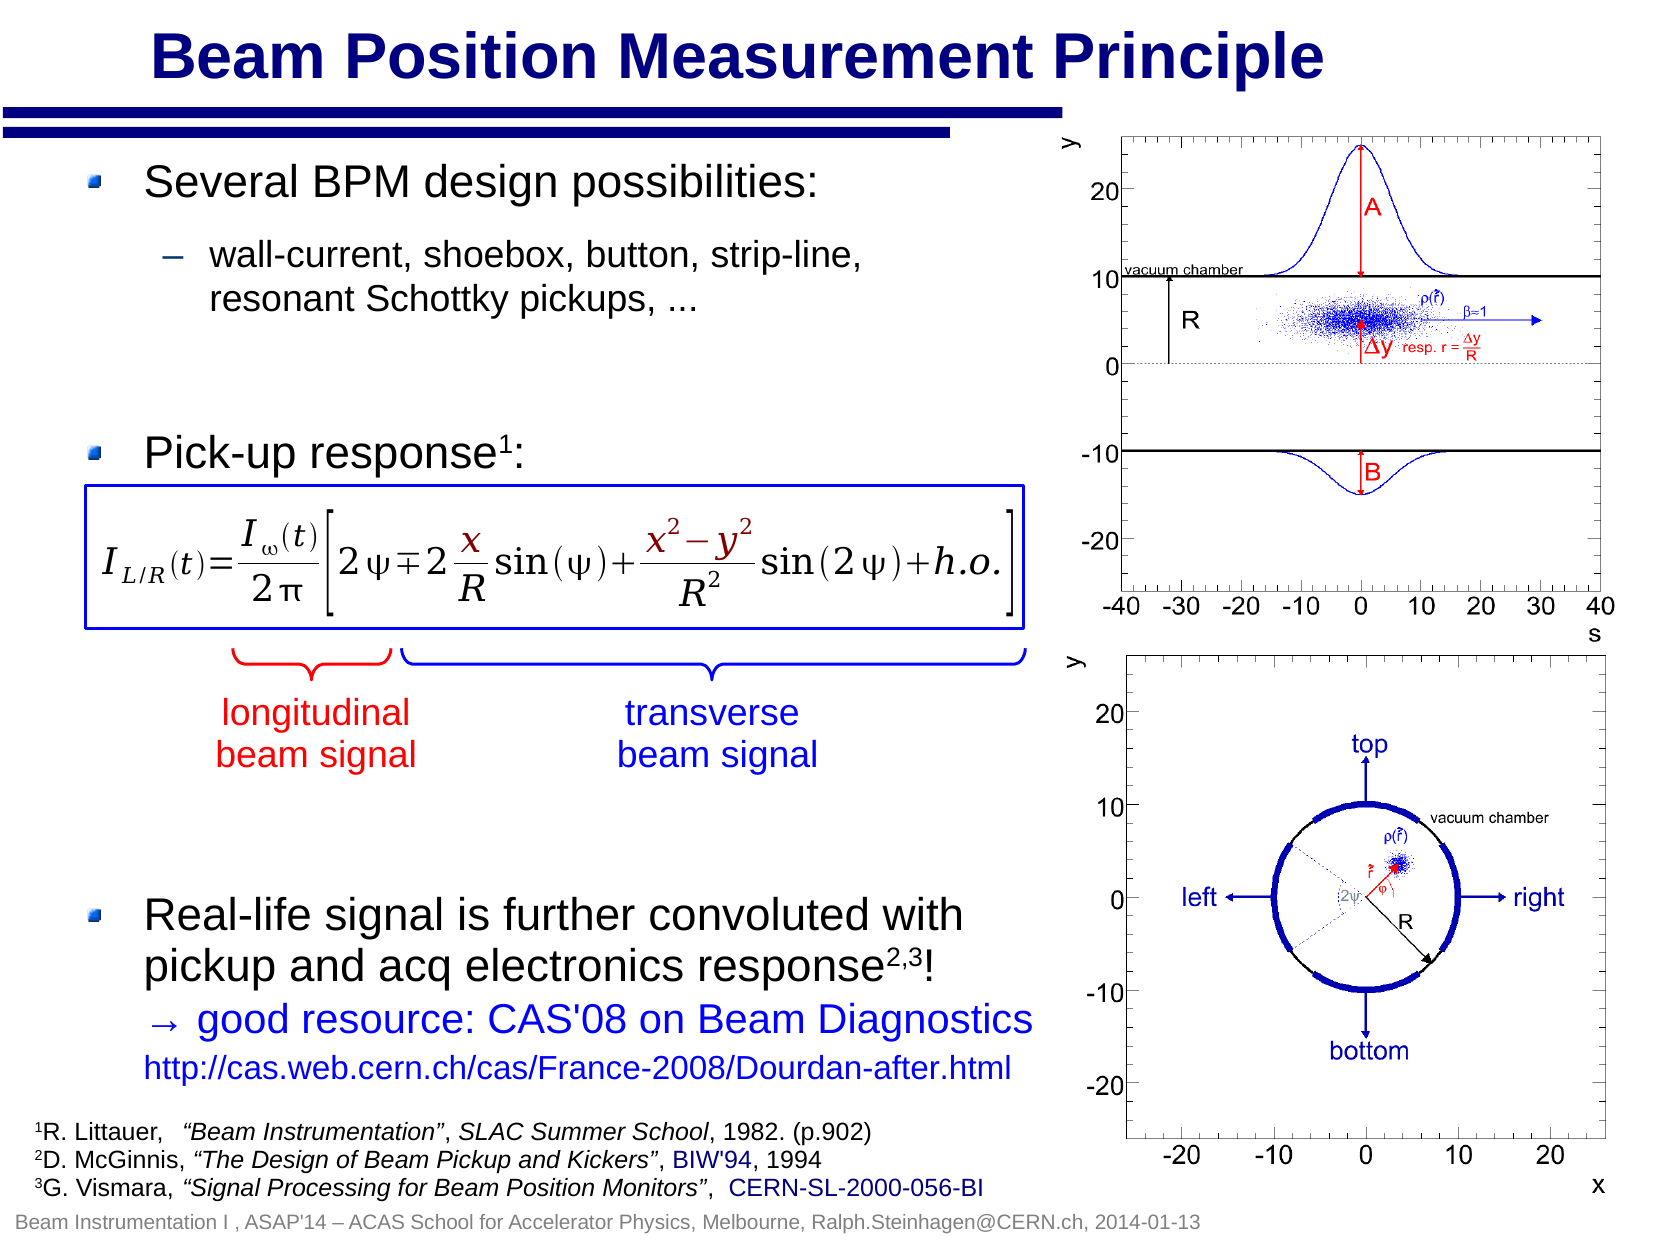

# Beam Position Measurement Principle
Several BPM design possibilities:
wall-current, shoebox, button, strip-line, 					resonant Schottky pickups, ...
Pick-up response1:
Real-life signal is further convoluted with 					pickup and acq electronics response2,3!					→ good resource: CAS'08 on Beam Diagnostics 	http://cas.web.cern.ch/cas/France-2008/Dourdan-after.html
longitudinal
beam signal
transverse
beam signal
1R. Littauer, 	“Beam Instrumentation”, SLAC Summer School, 1982. (p.902)
2D. McGinnis, “The Design of Beam Pickup and Kickers”, BIW'94, 1994
3G. Vismara, 	“Signal Processing for Beam Position Monitors”, CERN-SL-2000-056-BI